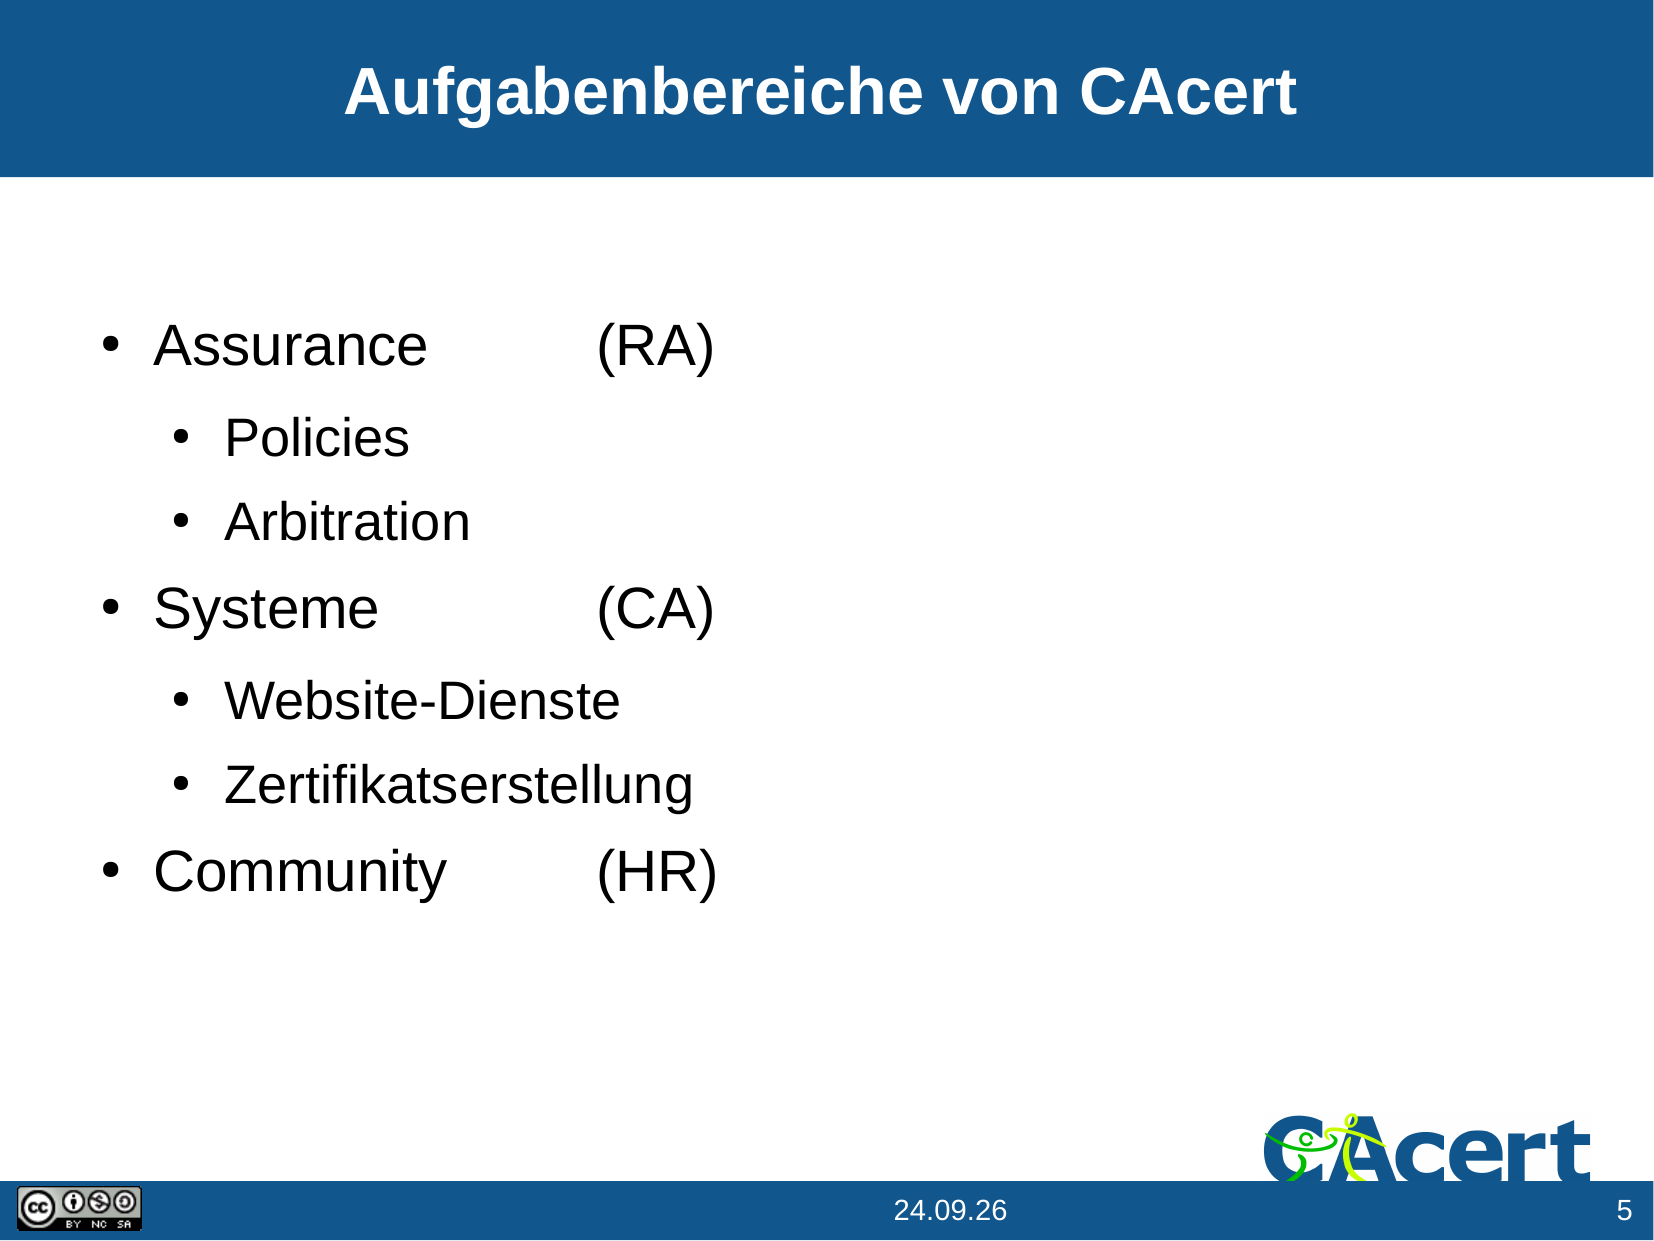

# Aufgabenbereiche von CAcert
Assurance			(RA)
Policies
Arbitration
Systeme			(CA)
Website-Dienste
Zertifikatserstellung
Community			(HR)